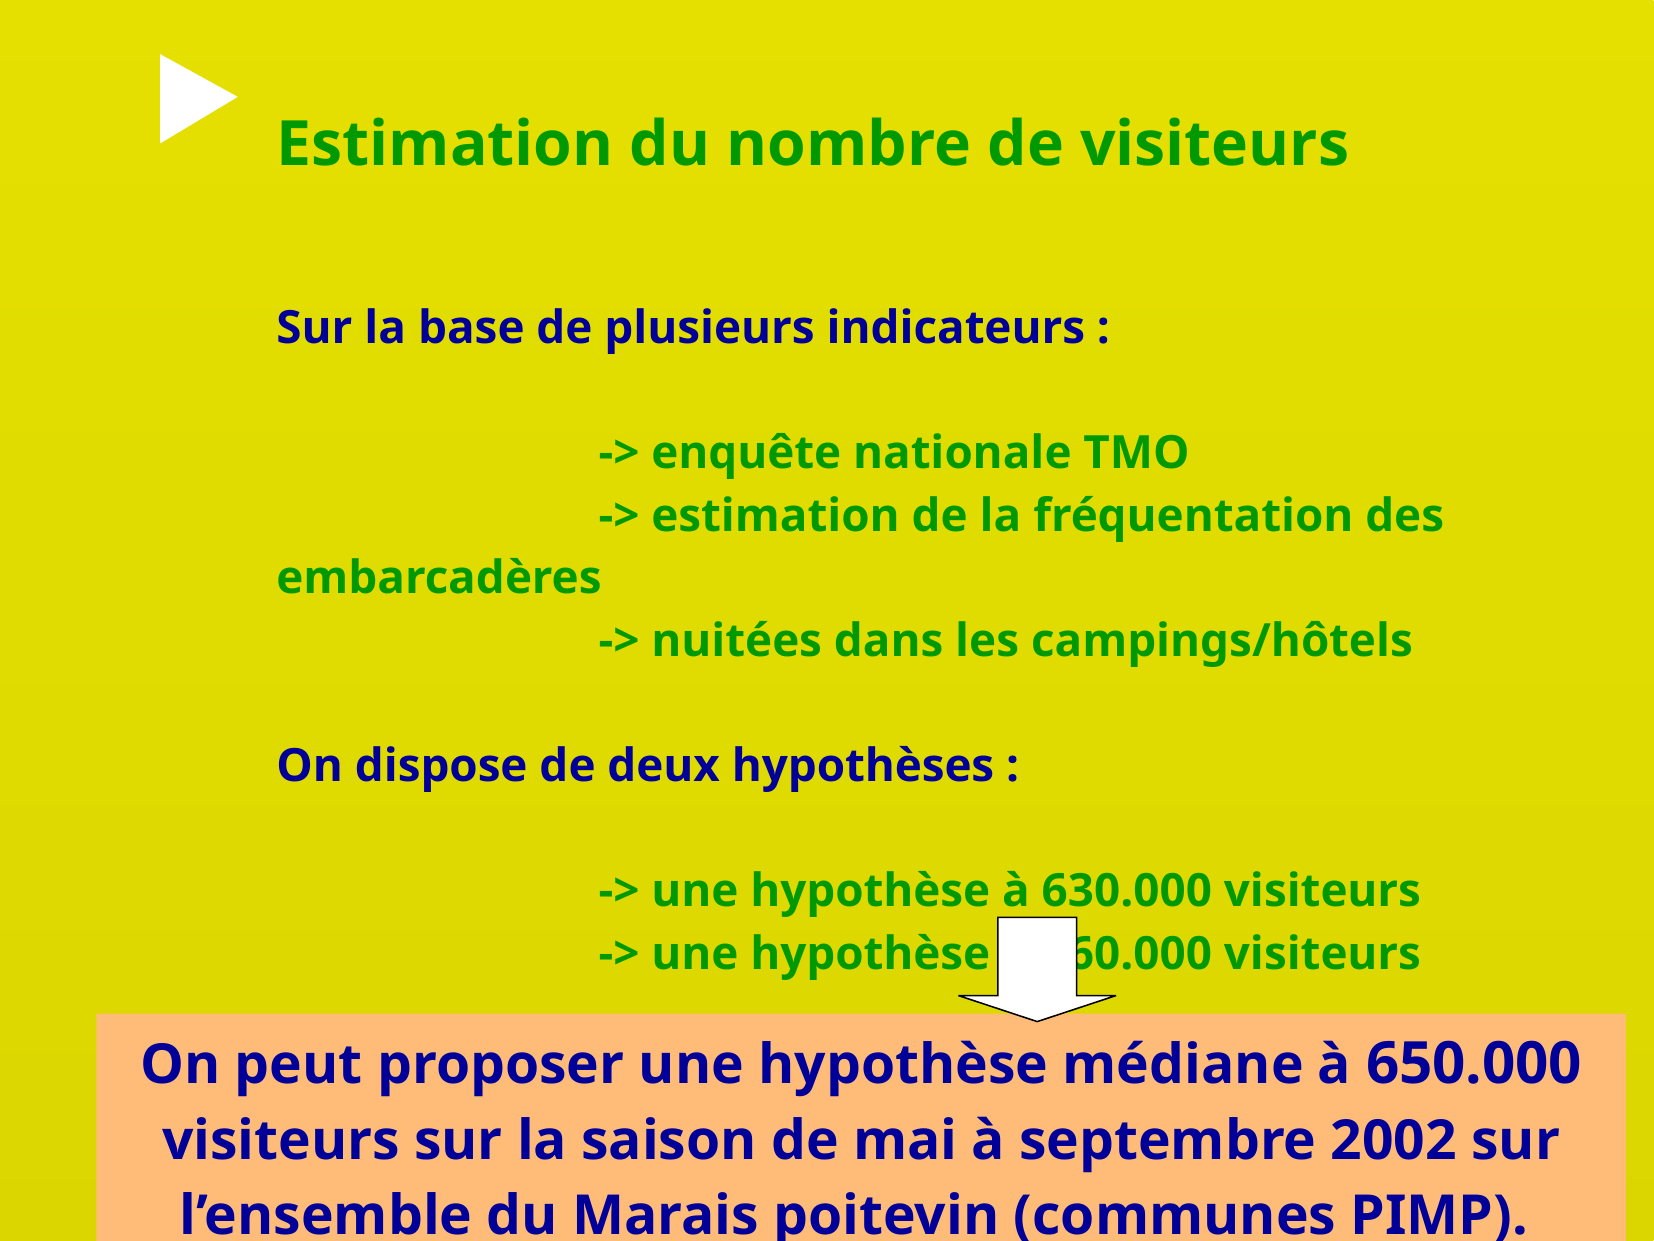


Estimation du nombre de visiteurs
Sur la base de plusieurs indicateurs :
		 -> enquête nationale TMO
		 -> estimation de la fréquentation des embarcadères
		 -> nuitées dans les campings/hôtels
On dispose de deux hypothèses :
		 -> une hypothèse à 630.000 visiteurs
		 -> une hypothèse à 660.000 visiteurs
On peut proposer une hypothèse médiane à 650.000 visiteurs sur la saison de mai à septembre 2002 sur l’ensemble du Marais poitevin (communes PIMP).